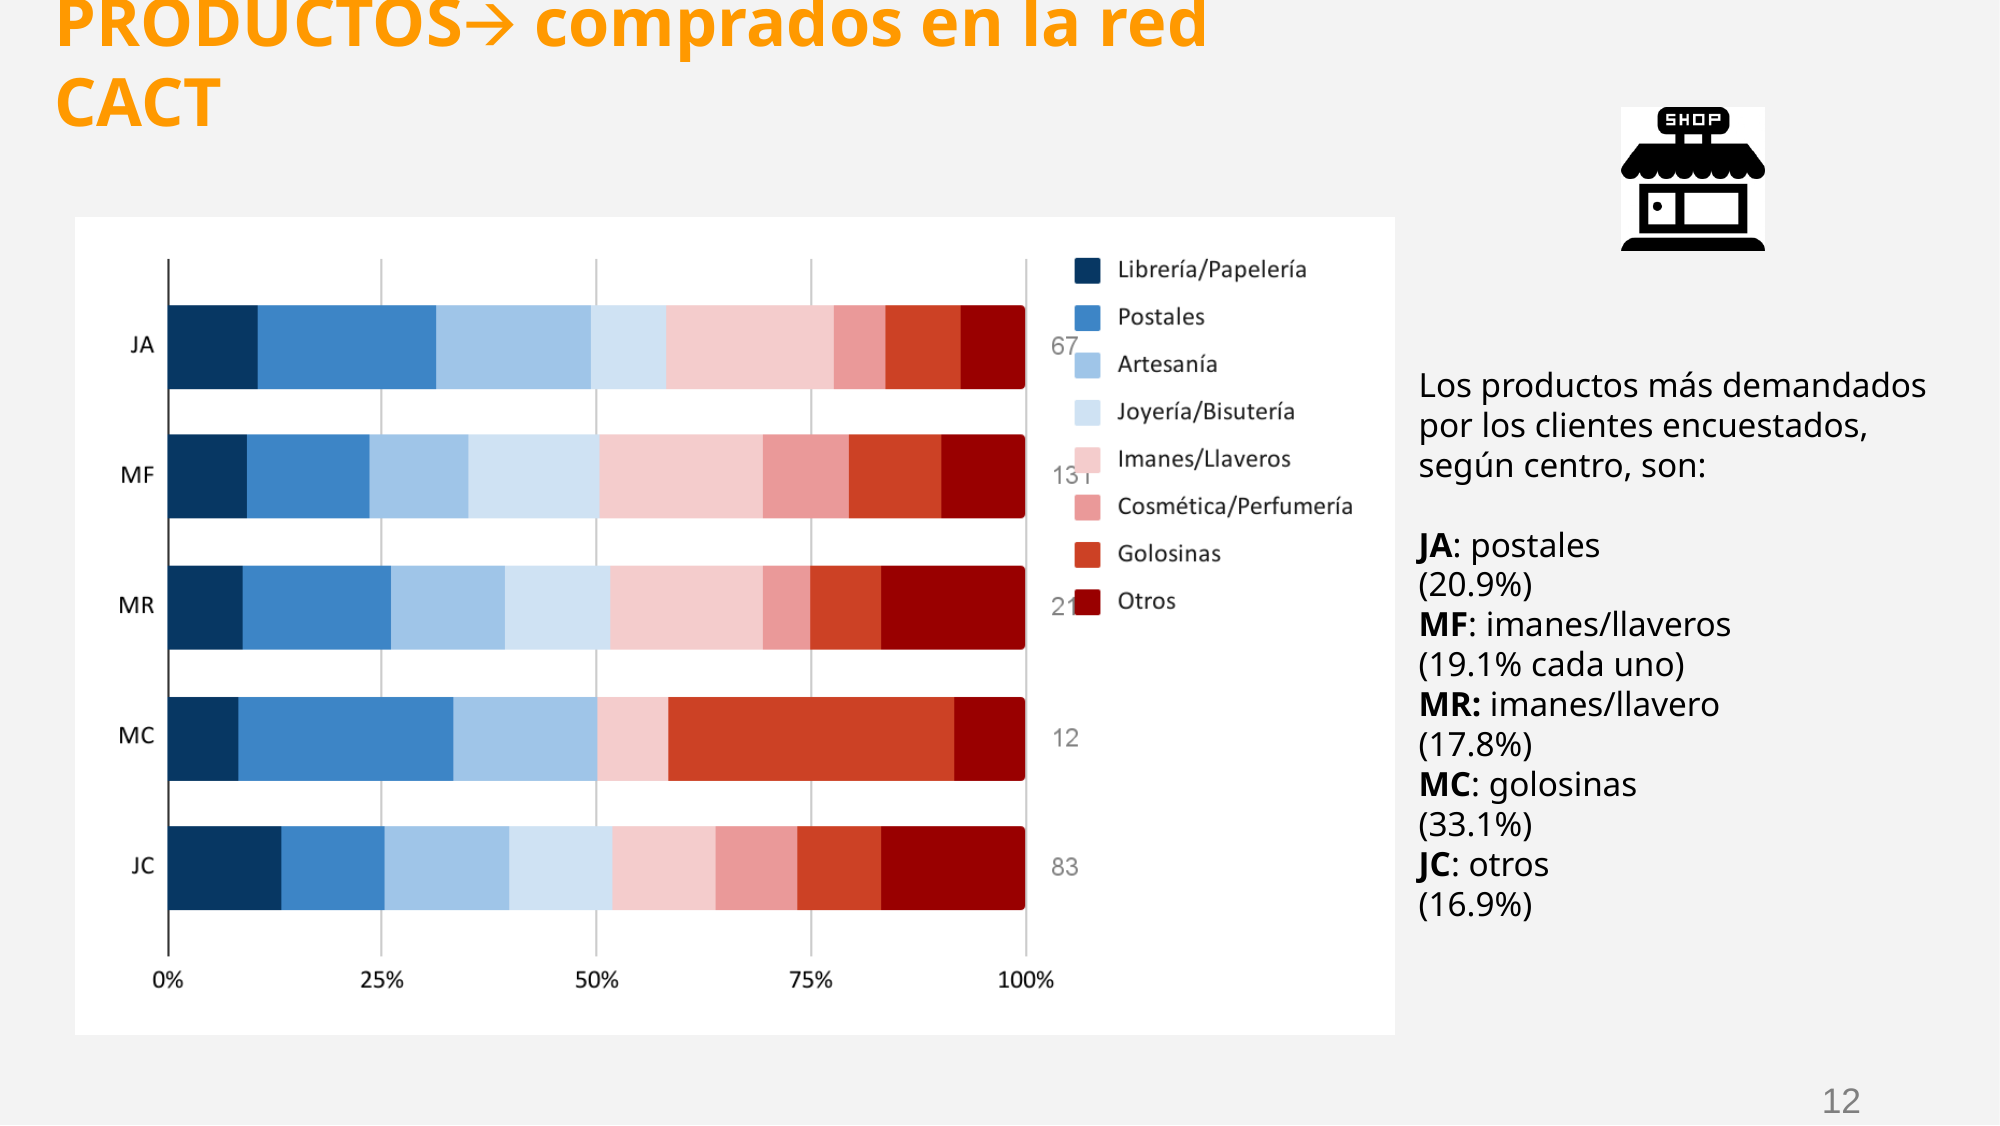

PRODUCTOS🡪 comprados en la red CACT
Los productos más demandados por los clientes encuestados, según centro, son:
JA: postales
(20.9%)
MF: imanes/llaveros
(19.1% cada uno)
MR: imanes/llavero
(17.8%)
MC: golosinas
(33.1%)
JC: otros
(16.9%)